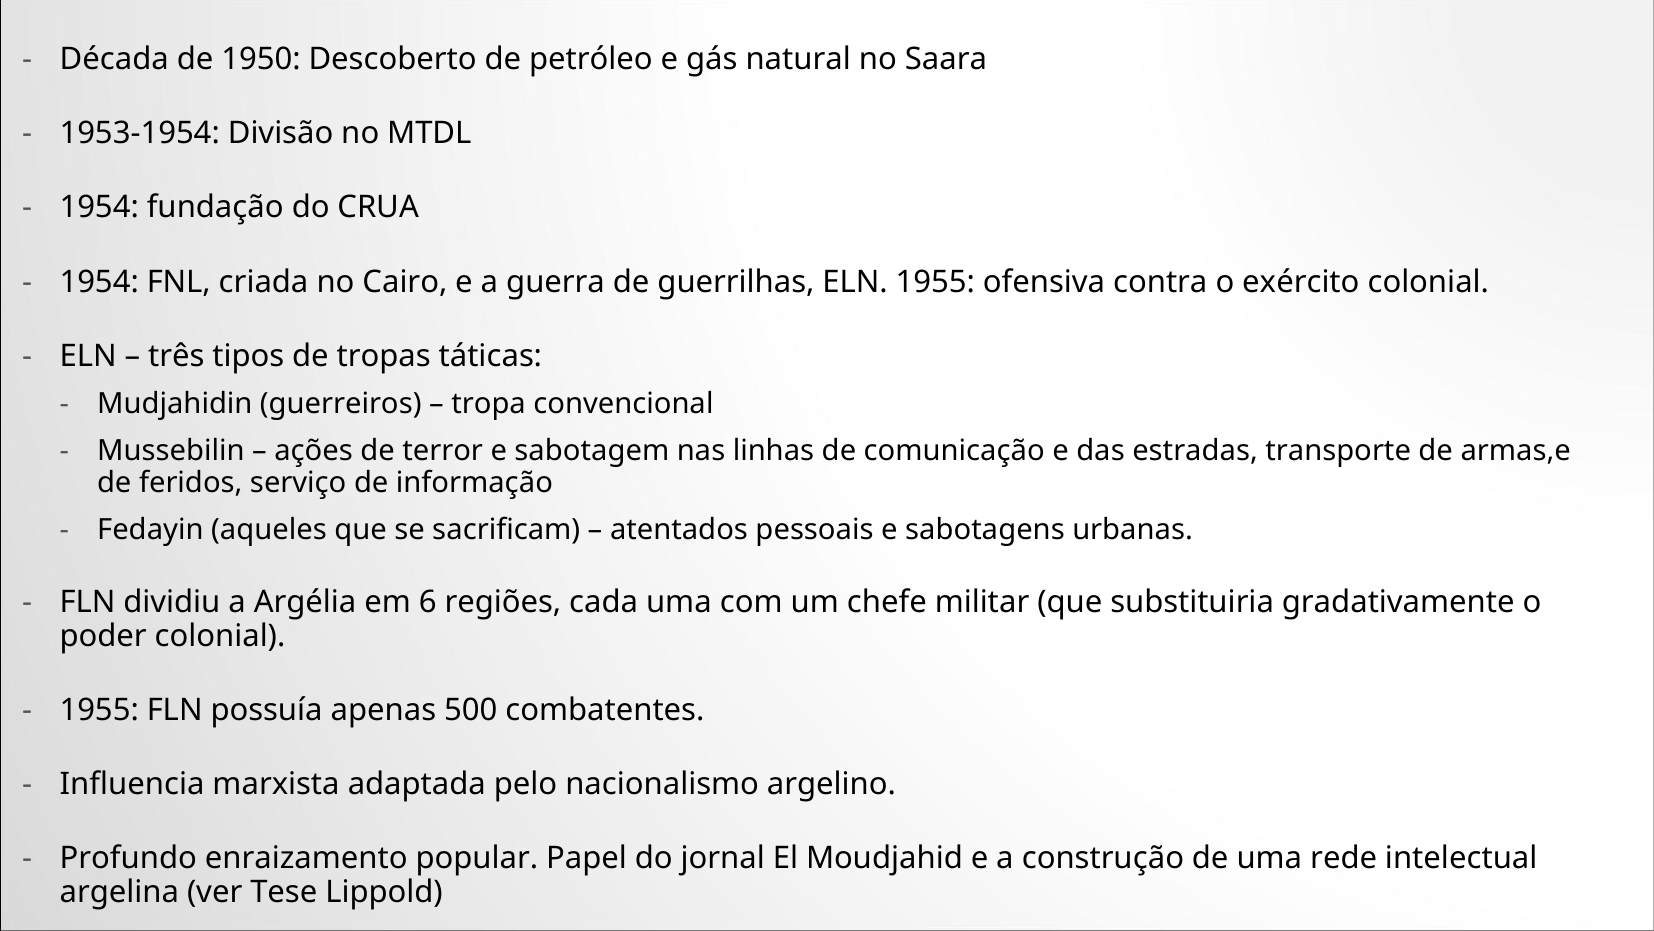

Década de 1950: Descoberto de petróleo e gás natural no Saara
1953-1954: Divisão no MTDL
1954: fundação do CRUA
1954: FNL, criada no Cairo, e a guerra de guerrilhas, ELN. 1955: ofensiva contra o exército colonial.
ELN – três tipos de tropas táticas:
Mudjahidin (guerreiros) – tropa convencional
Mussebilin – ações de terror e sabotagem nas linhas de comunicação e das estradas, transporte de armas,e de feridos, serviço de informação
Fedayin (aqueles que se sacrificam) – atentados pessoais e sabotagens urbanas.
FLN dividiu a Argélia em 6 regiões, cada uma com um chefe militar (que substituiria gradativamente o poder colonial).
1955: FLN possuía apenas 500 combatentes.
Influencia marxista adaptada pelo nacionalismo argelino.
Profundo enraizamento popular. Papel do jornal El Moudjahid e a construção de uma rede intelectual argelina (ver Tese Lippold)